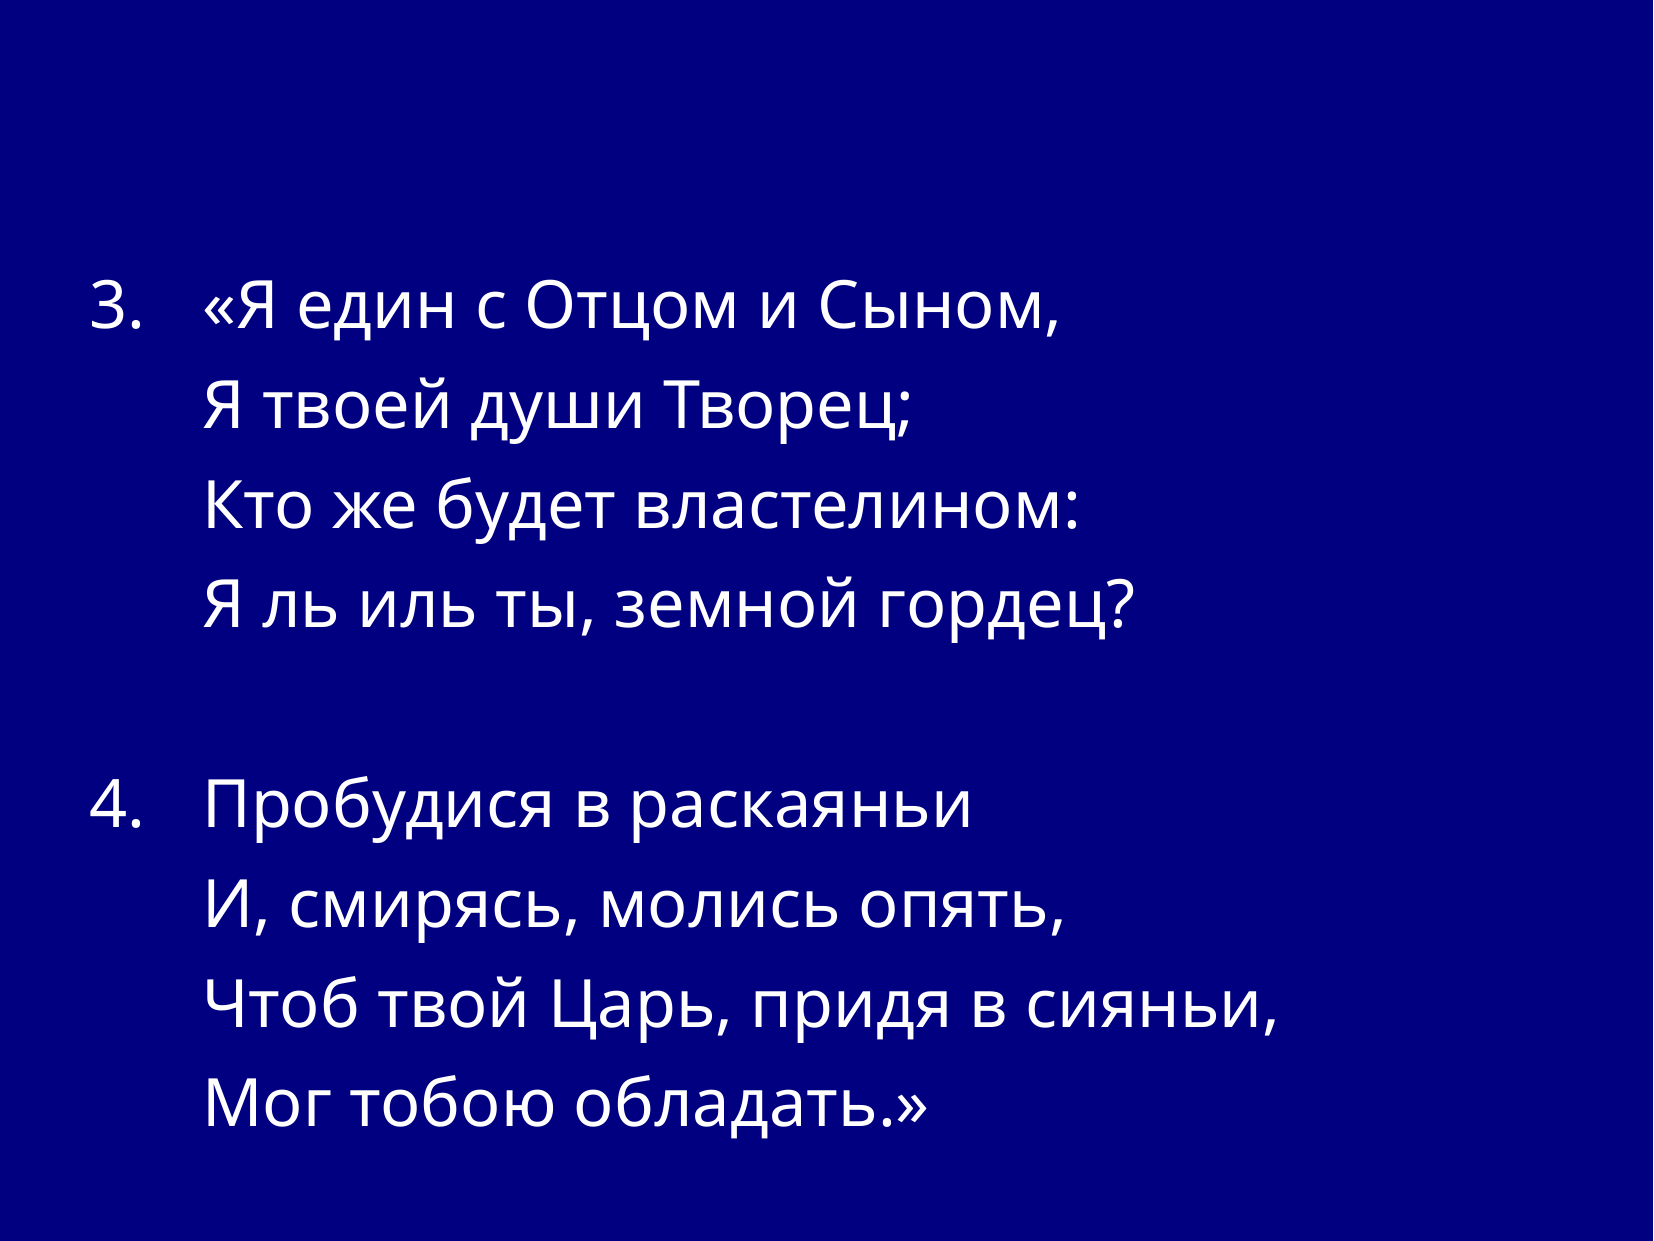

3.	«Я един с Отцом и Сыном,
	Я твоей души Творец;
	Кто же будет властелином:
	Я ль иль ты, земной гордец?
4.	Пробудися в раскаяньи
	И, смирясь, молись опять,
	Чтоб твой Царь, придя в сияньи,
	Мог тобою обладать.»